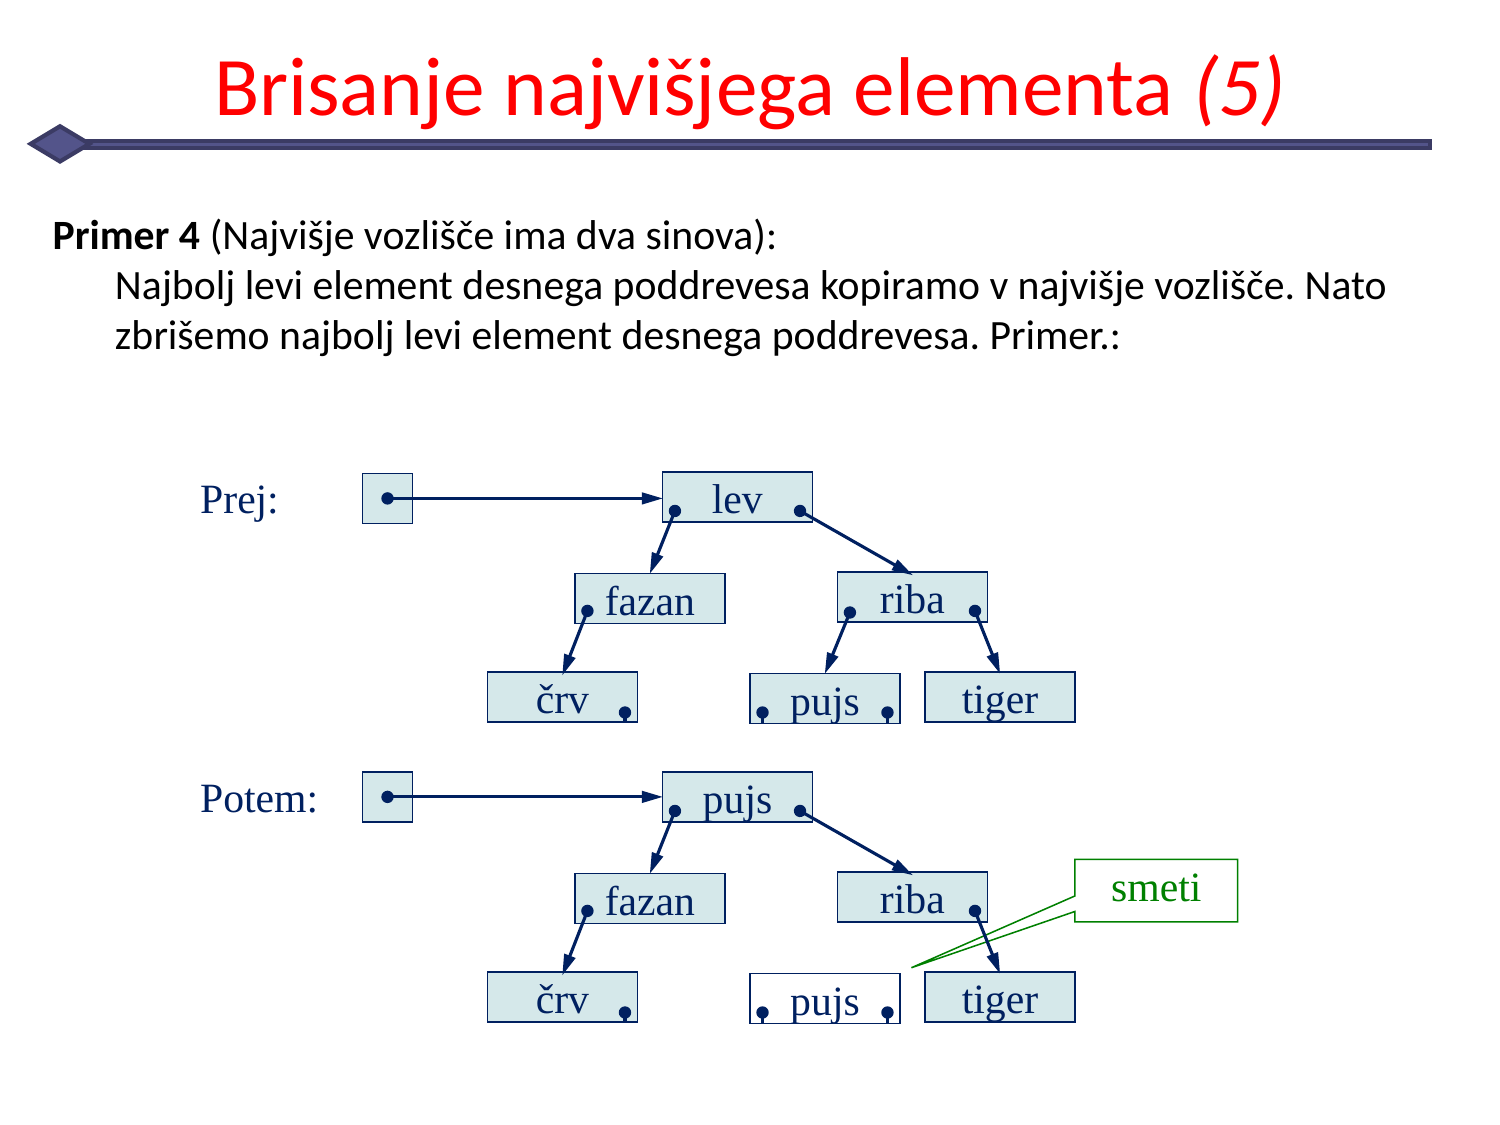

# Brisanje najvišjega elementa (5)
Primer 4 (Najvišje vozlišče ima dva sinova):
Najbolj levi element desnega poddrevesa kopiramo v najvišje vozlišče. Nato zbrišemo najbolj levi element desnega poddrevesa. Primer.:
Prej:
lev
riba
fazan
črv
tiger
pujs
Potem:
pujs
riba
fazan
črv
tiger
pujs
smeti